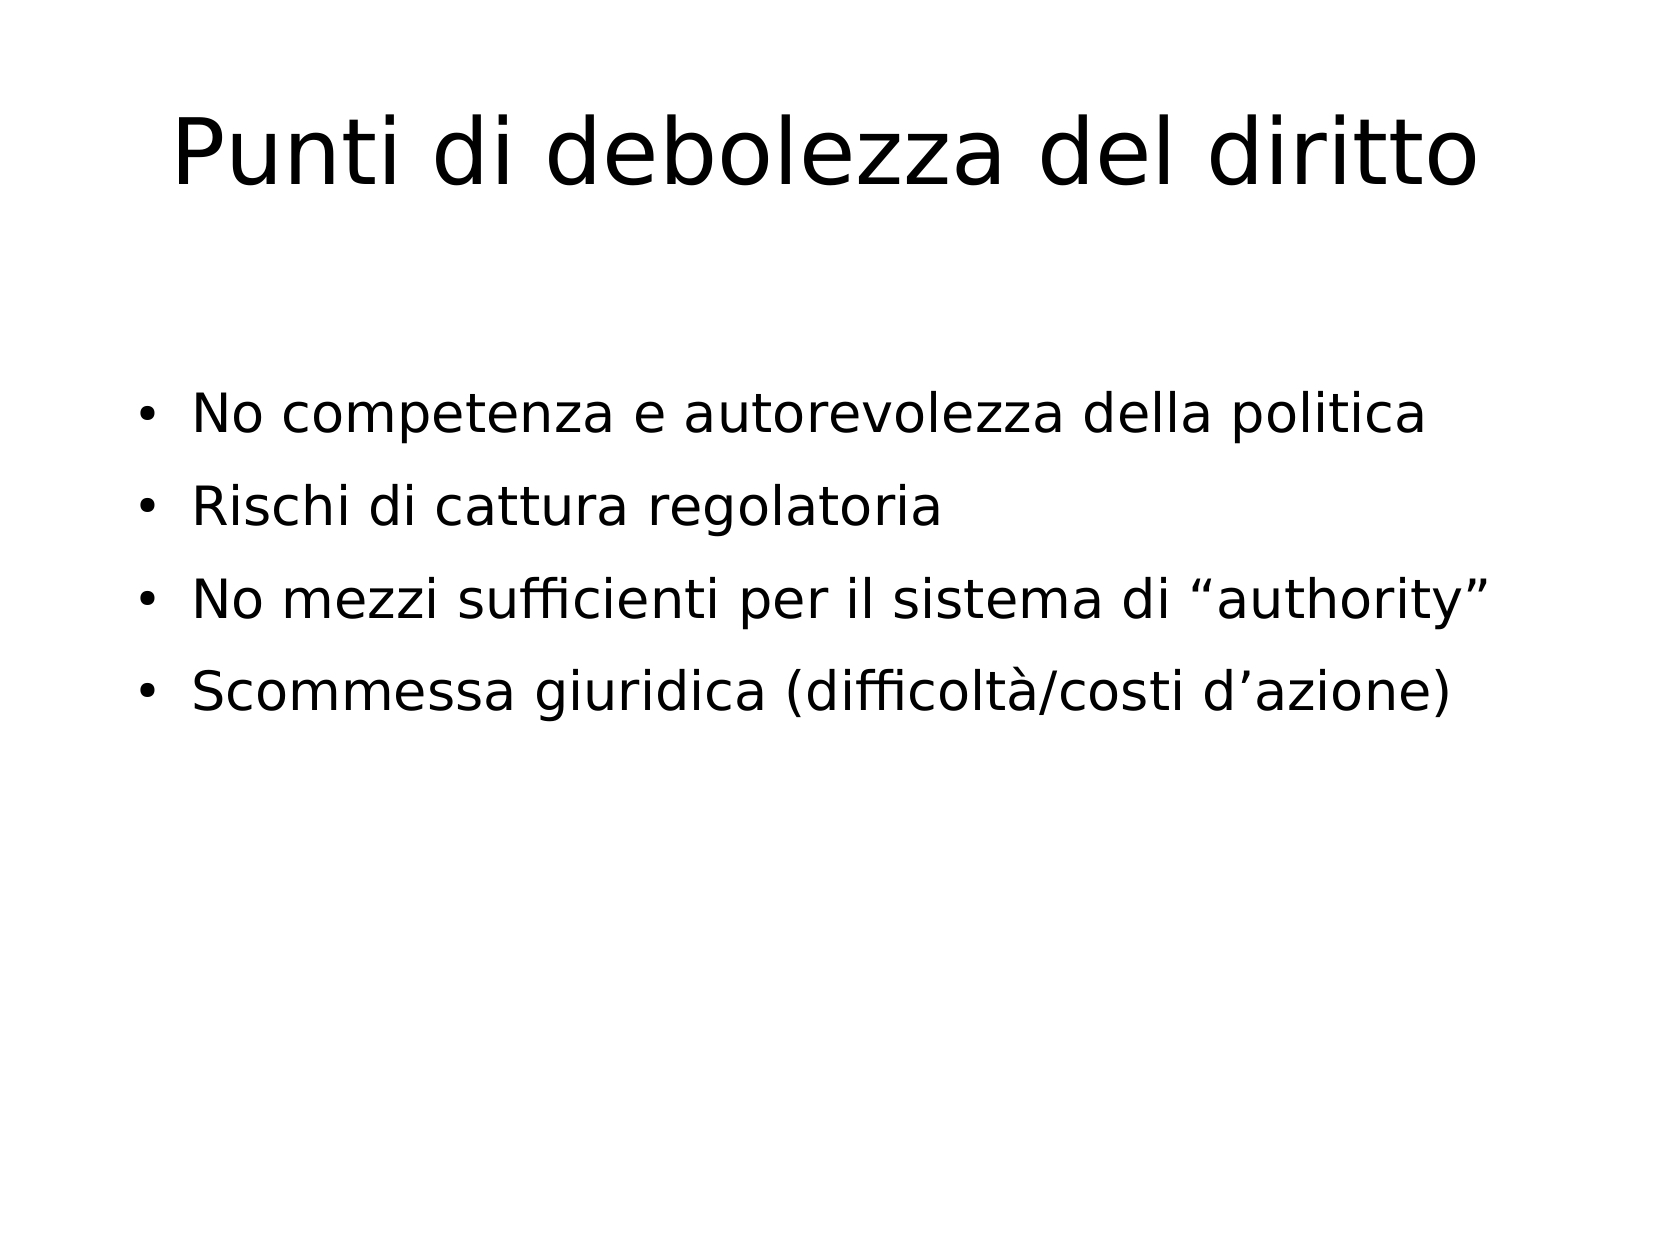

# Punti di debolezza del diritto
No competenza e autorevolezza della politica
Rischi di cattura regolatoria
No mezzi sufficienti per il sistema di “authority”
Scommessa giuridica (difficoltà/costi d’azione)